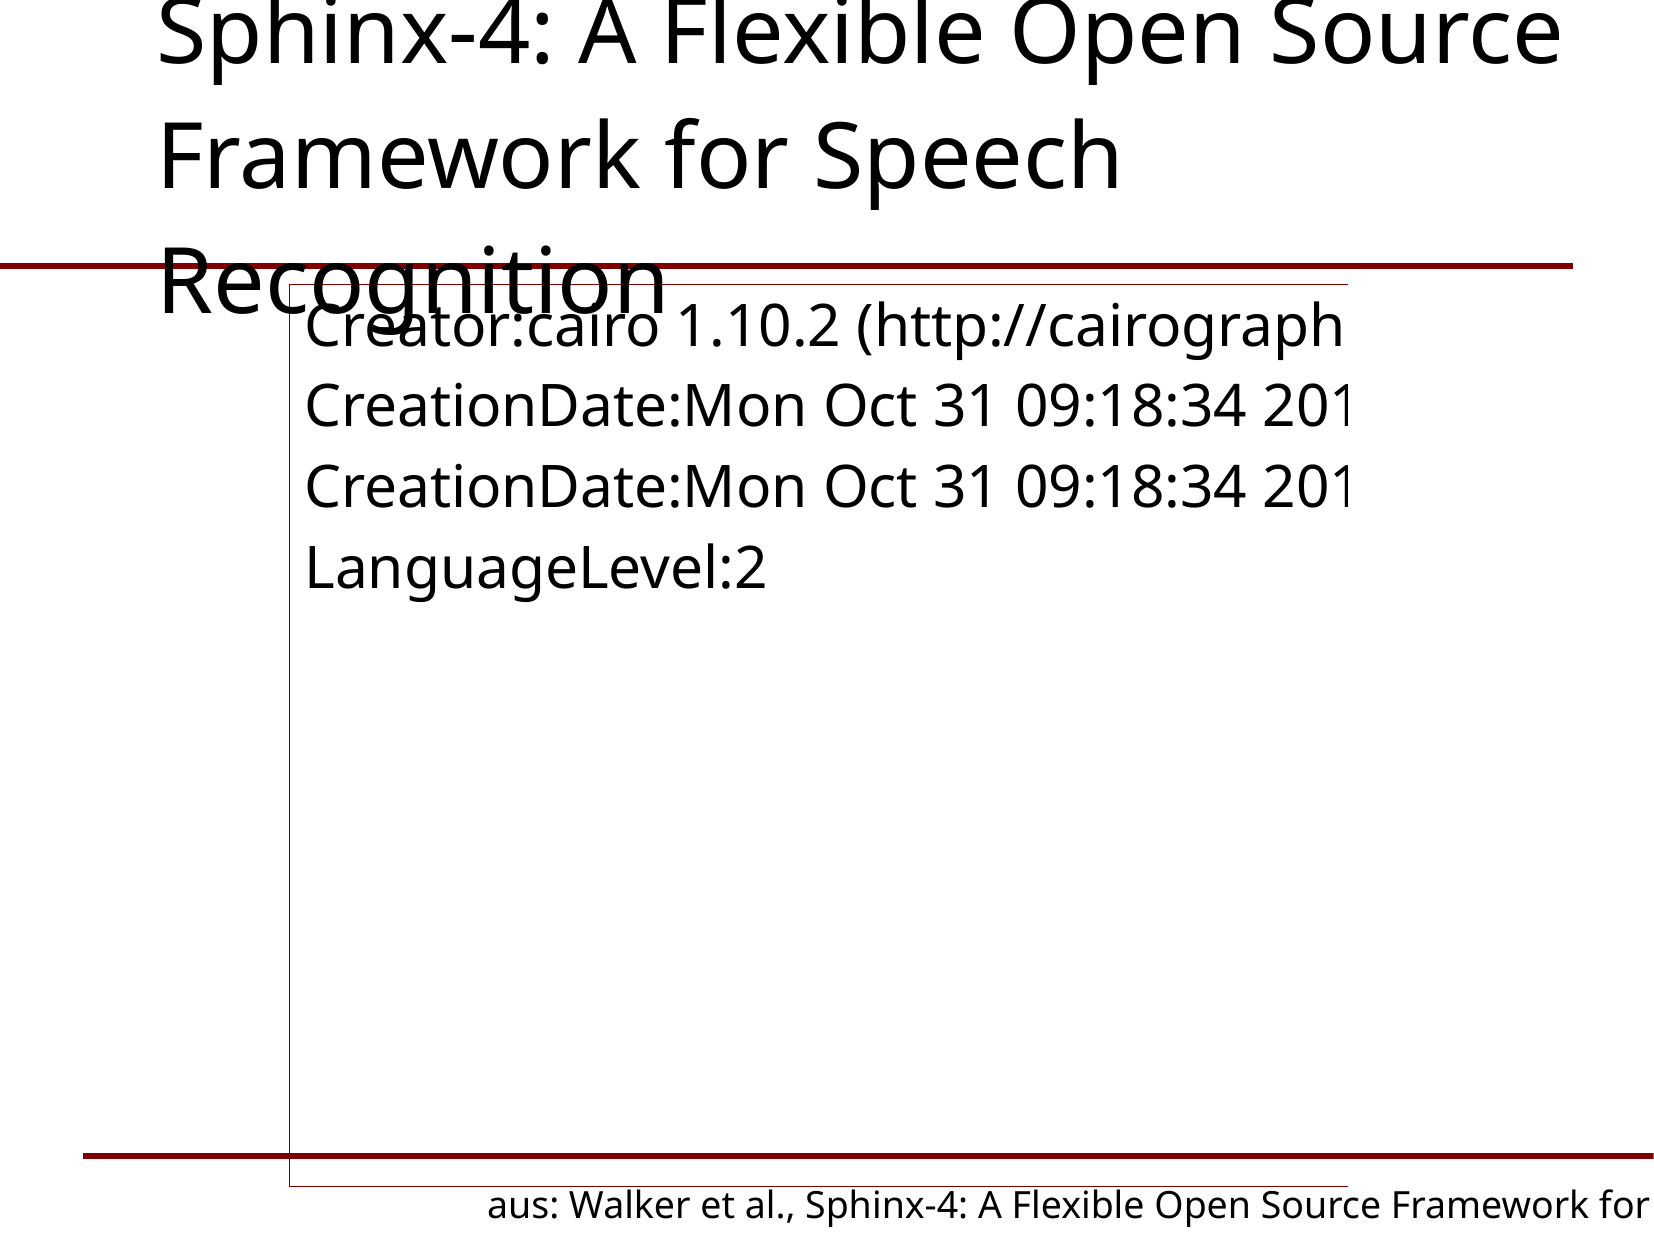

# Sphinx-4: A Flexible Open Source Framework for Speech Recognition
aus: Walker et al., Sphinx-4: A Flexible Open Source Framework for SR, 2004.